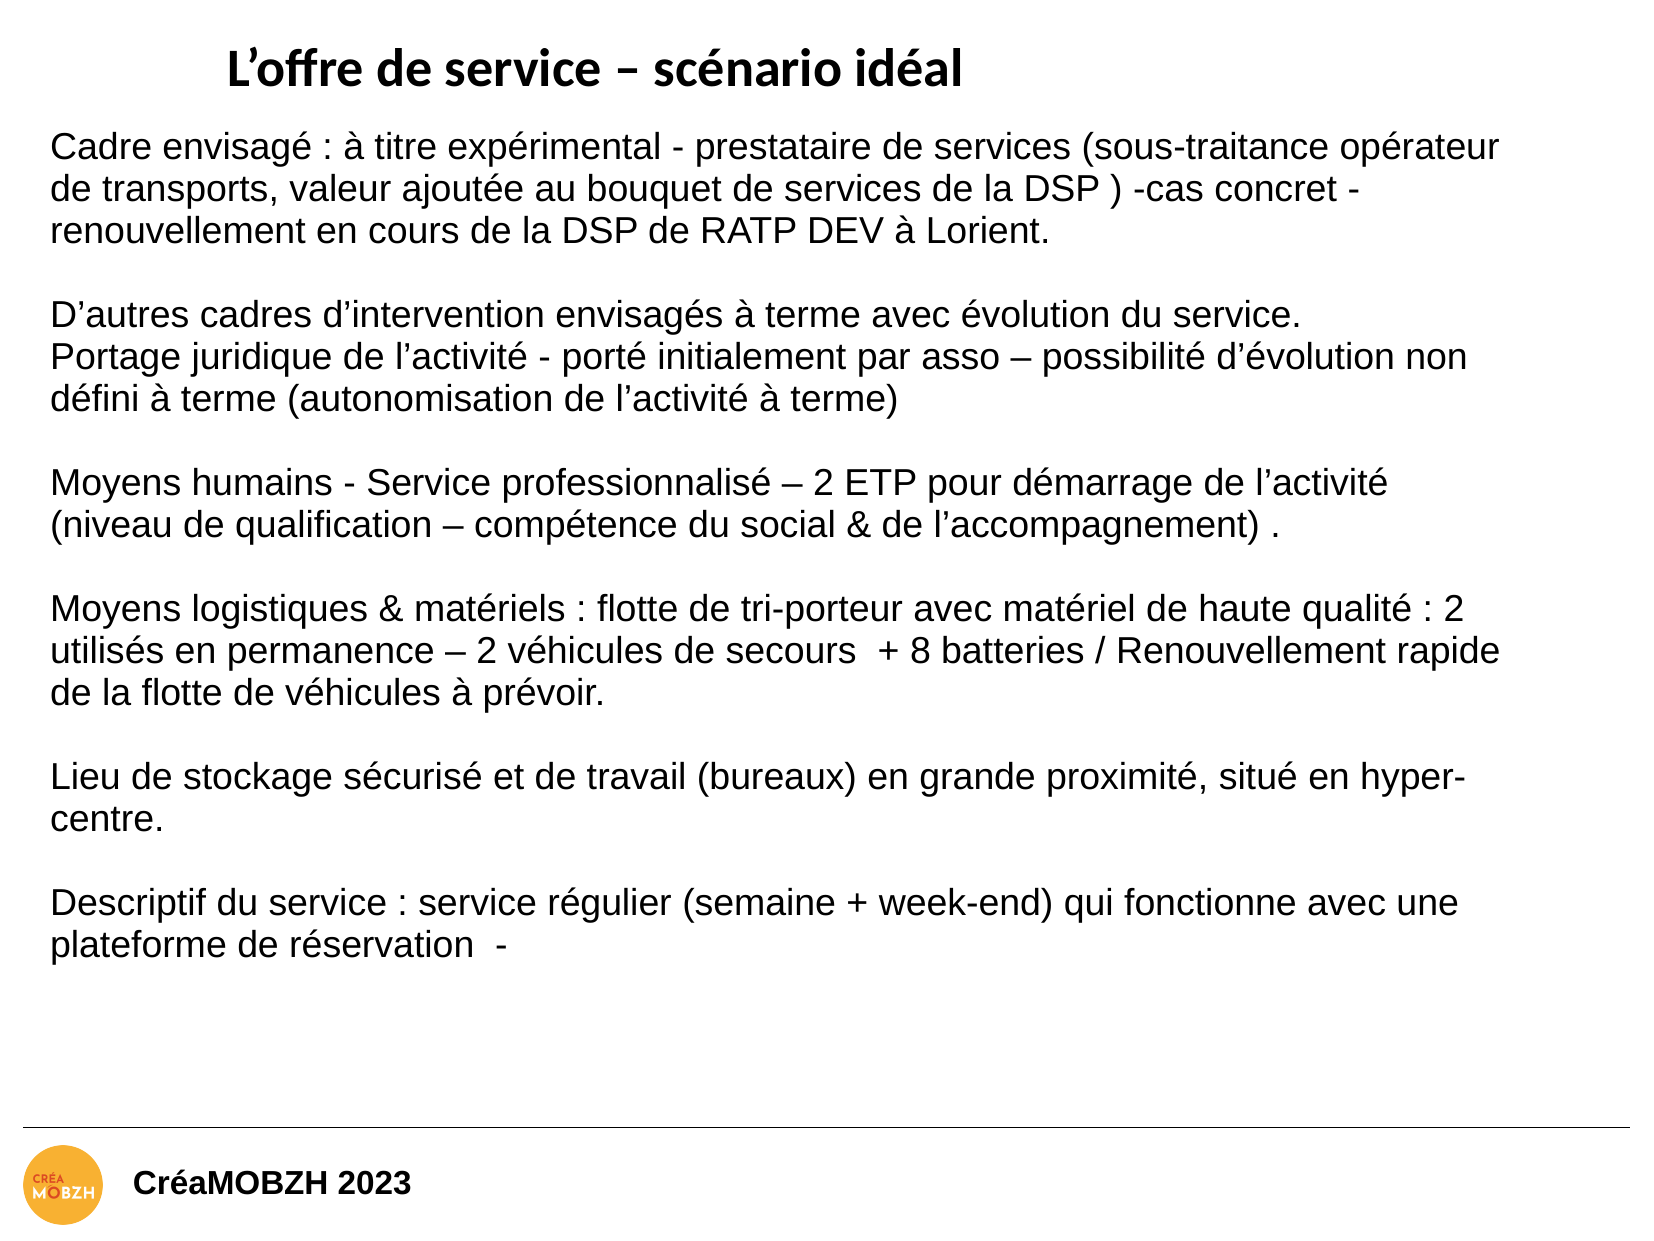

# L’offre de service – scénario idéal
Cadre envisagé : à titre expérimental - prestataire de services (sous-traitance opérateur de transports, valeur ajoutée au bouquet de services de la DSP ) -cas concret - renouvellement en cours de la DSP de RATP DEV à Lorient.
D’autres cadres d’intervention envisagés à terme avec évolution du service.
Portage juridique de l’activité - porté initialement par asso – possibilité d’évolution non défini à terme (autonomisation de l’activité à terme)
Moyens humains - Service professionnalisé – 2 ETP pour démarrage de l’activité (niveau de qualification – compétence du social & de l’accompagnement) .
Moyens logistiques & matériels : flotte de tri-porteur avec matériel de haute qualité : 2 utilisés en permanence – 2 véhicules de secours + 8 batteries / Renouvellement rapide de la flotte de véhicules à prévoir.
Lieu de stockage sécurisé et de travail (bureaux) en grande proximité, situé en hyper-centre.
Descriptif du service : service régulier (semaine + week-end) qui fonctionne avec une plateforme de réservation -
CréaMOBZH 2023